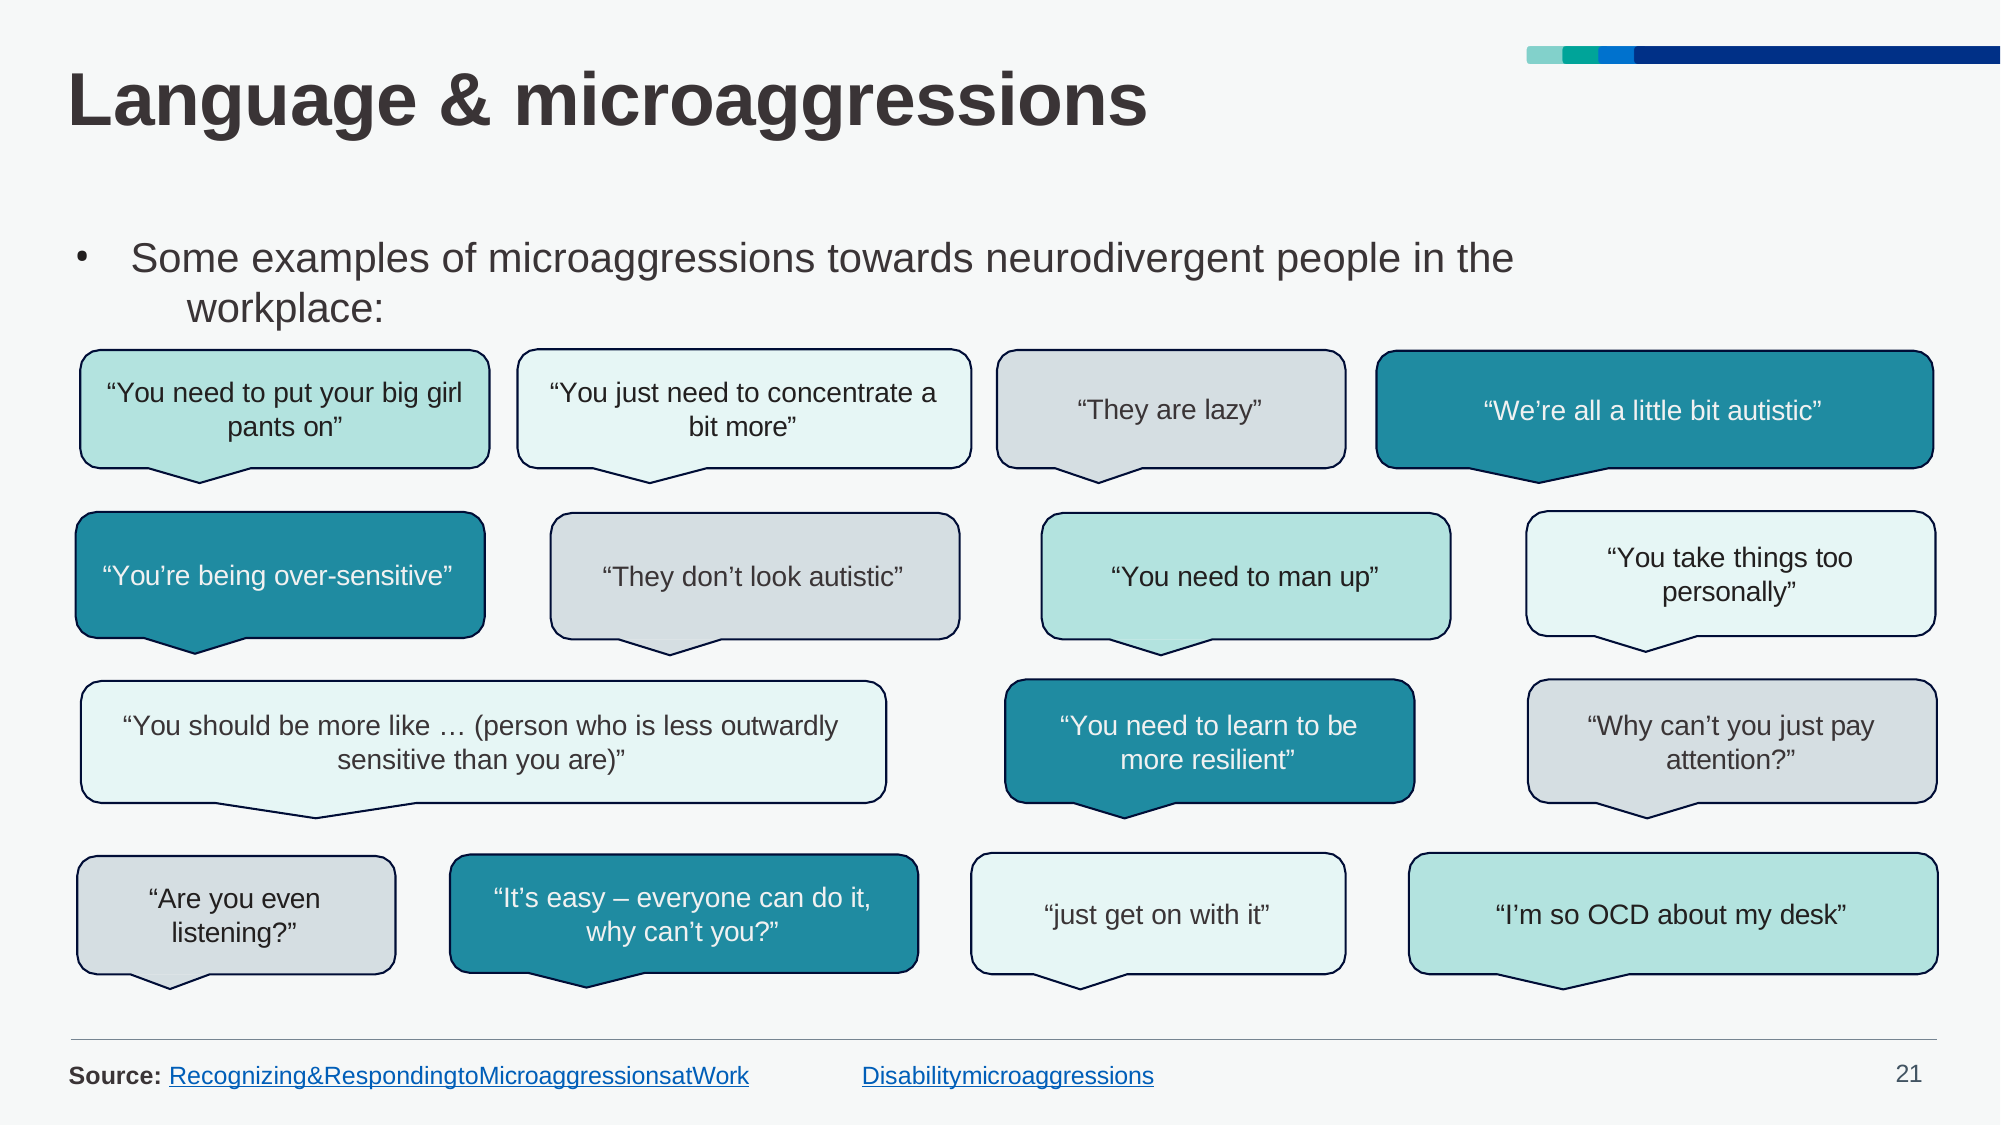

# Language & microaggressions
Some examples of microaggressions towards neurodivergent people in the workplace:
“You just need to concentrate a bit more”
“You need to put your big girl
pants on”
“They are lazy”
“We’re all a little bit autistic”
“You take things too personally”
“You’re being over-sensitive”
“They don’t look autistic”
“You need to man up”
“You need to learn to be more resilient”
“Why can’t you just pay attention?”
“You should be more like … (person who is less outwardly sensitive than you are)”
“It’s easy – everyone can do it, why can’t you?”
“Are you even listening?”
“just get on with it”
“I’m so OCD about my desk”
21
Source: Recognizing&RespondingtoMicroaggressionsatWork
Disabilitymicroaggressions